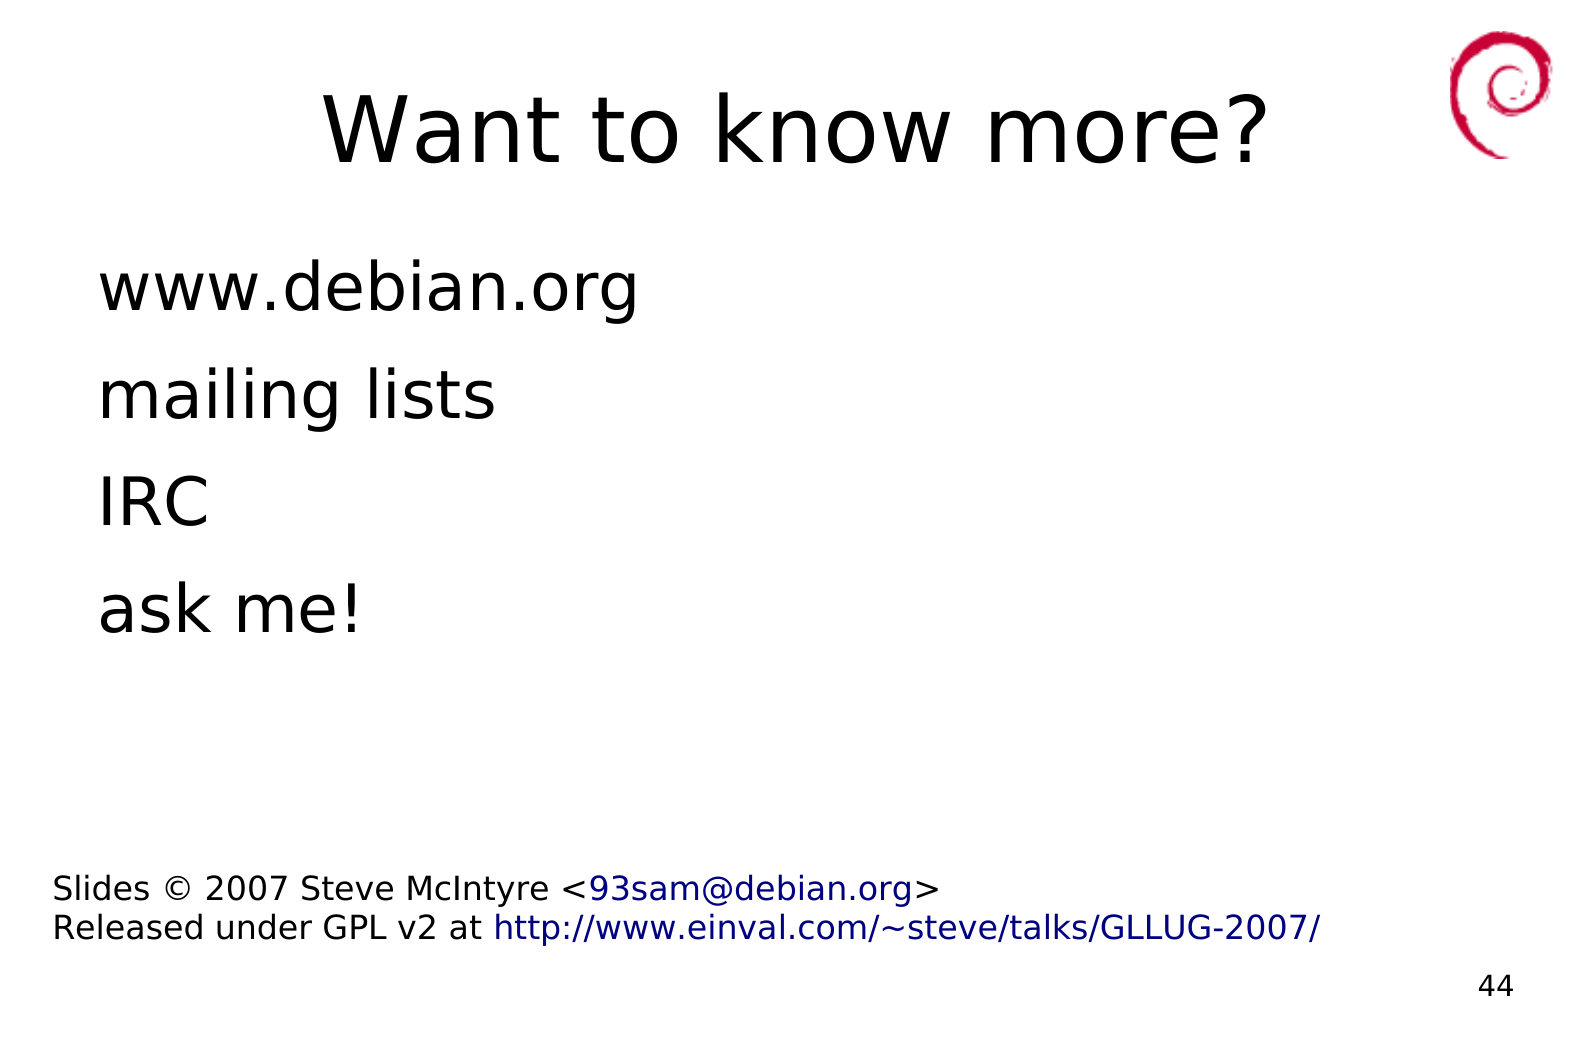

# Want to know more?
www.debian.org
mailing lists
IRC
ask me!
Slides © 2007 Steve McIntyre <93sam@debian.org>
Released under GPL v2 at http://www.einval.com/~steve/talks/GLLUG-2007/
44